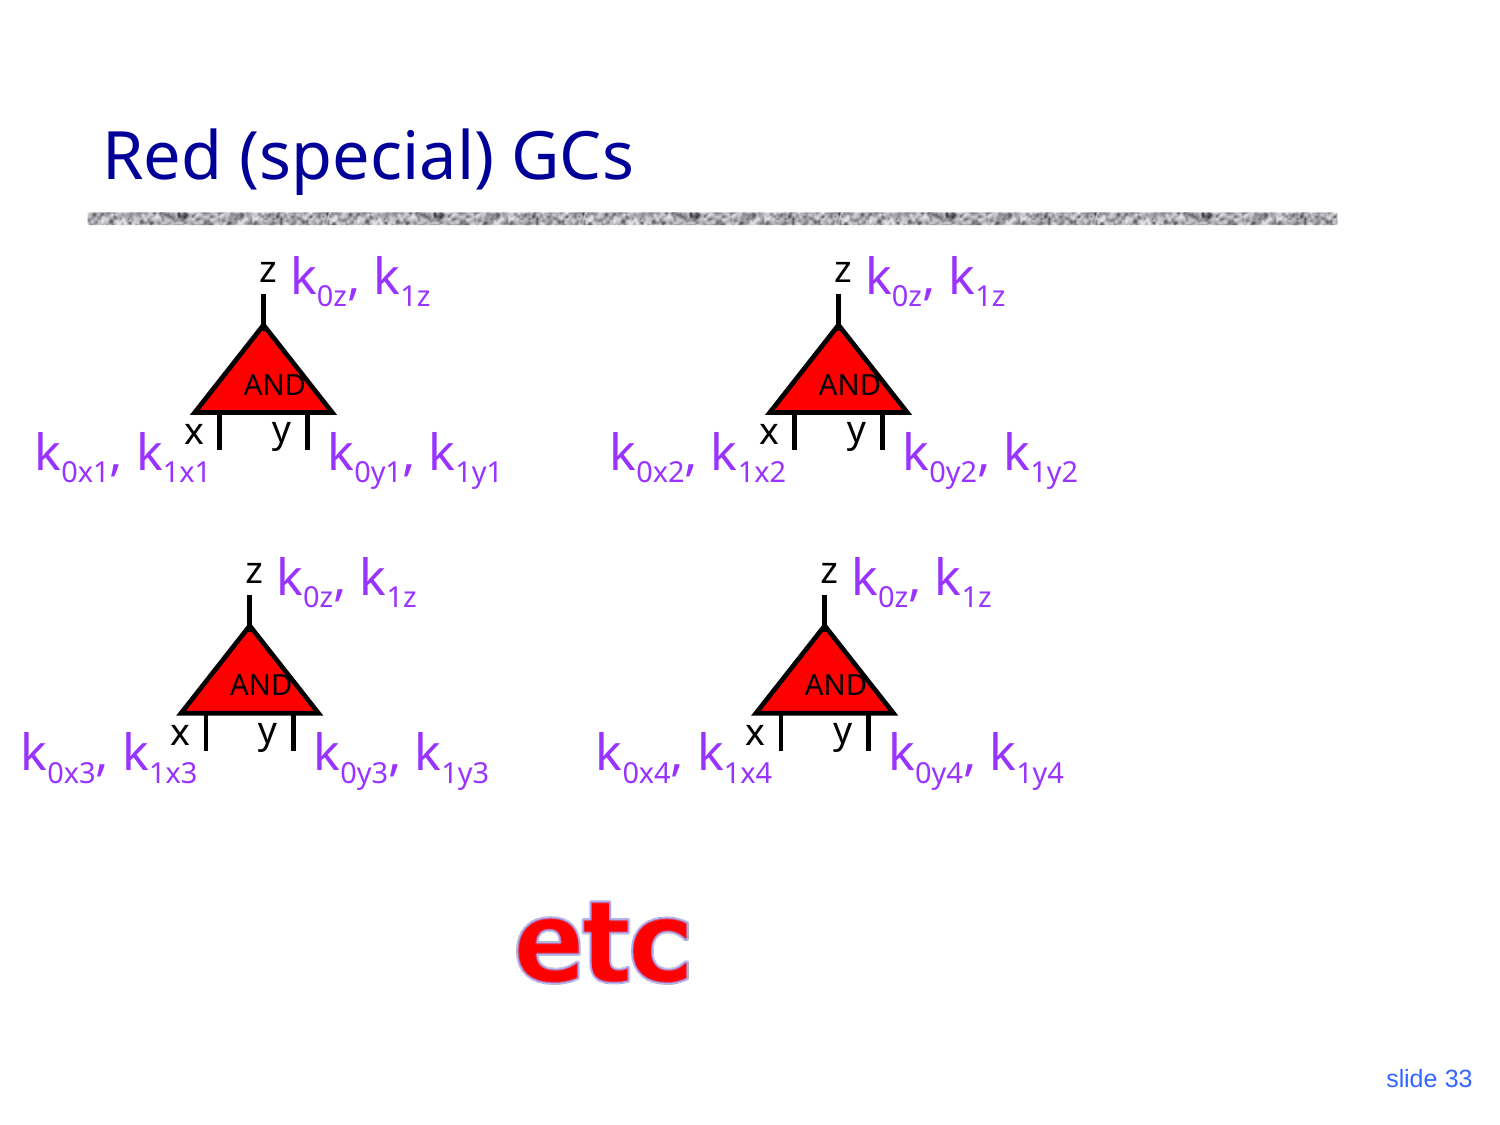

# Red (special) GCs
k0z, k1z
k0z, k1z
z
z
AND
AND
y
y
x
x
k0x1, k1x1
k0y1, k1y1
k0x2, k1x2
k0y2, k1y2
k0z, k1z
k0z, k1z
z
z
AND
AND
y
y
x
x
k0x3, k1x3
k0y3, k1y3
k0x4, k1x4
k0y4, k1y4
slide